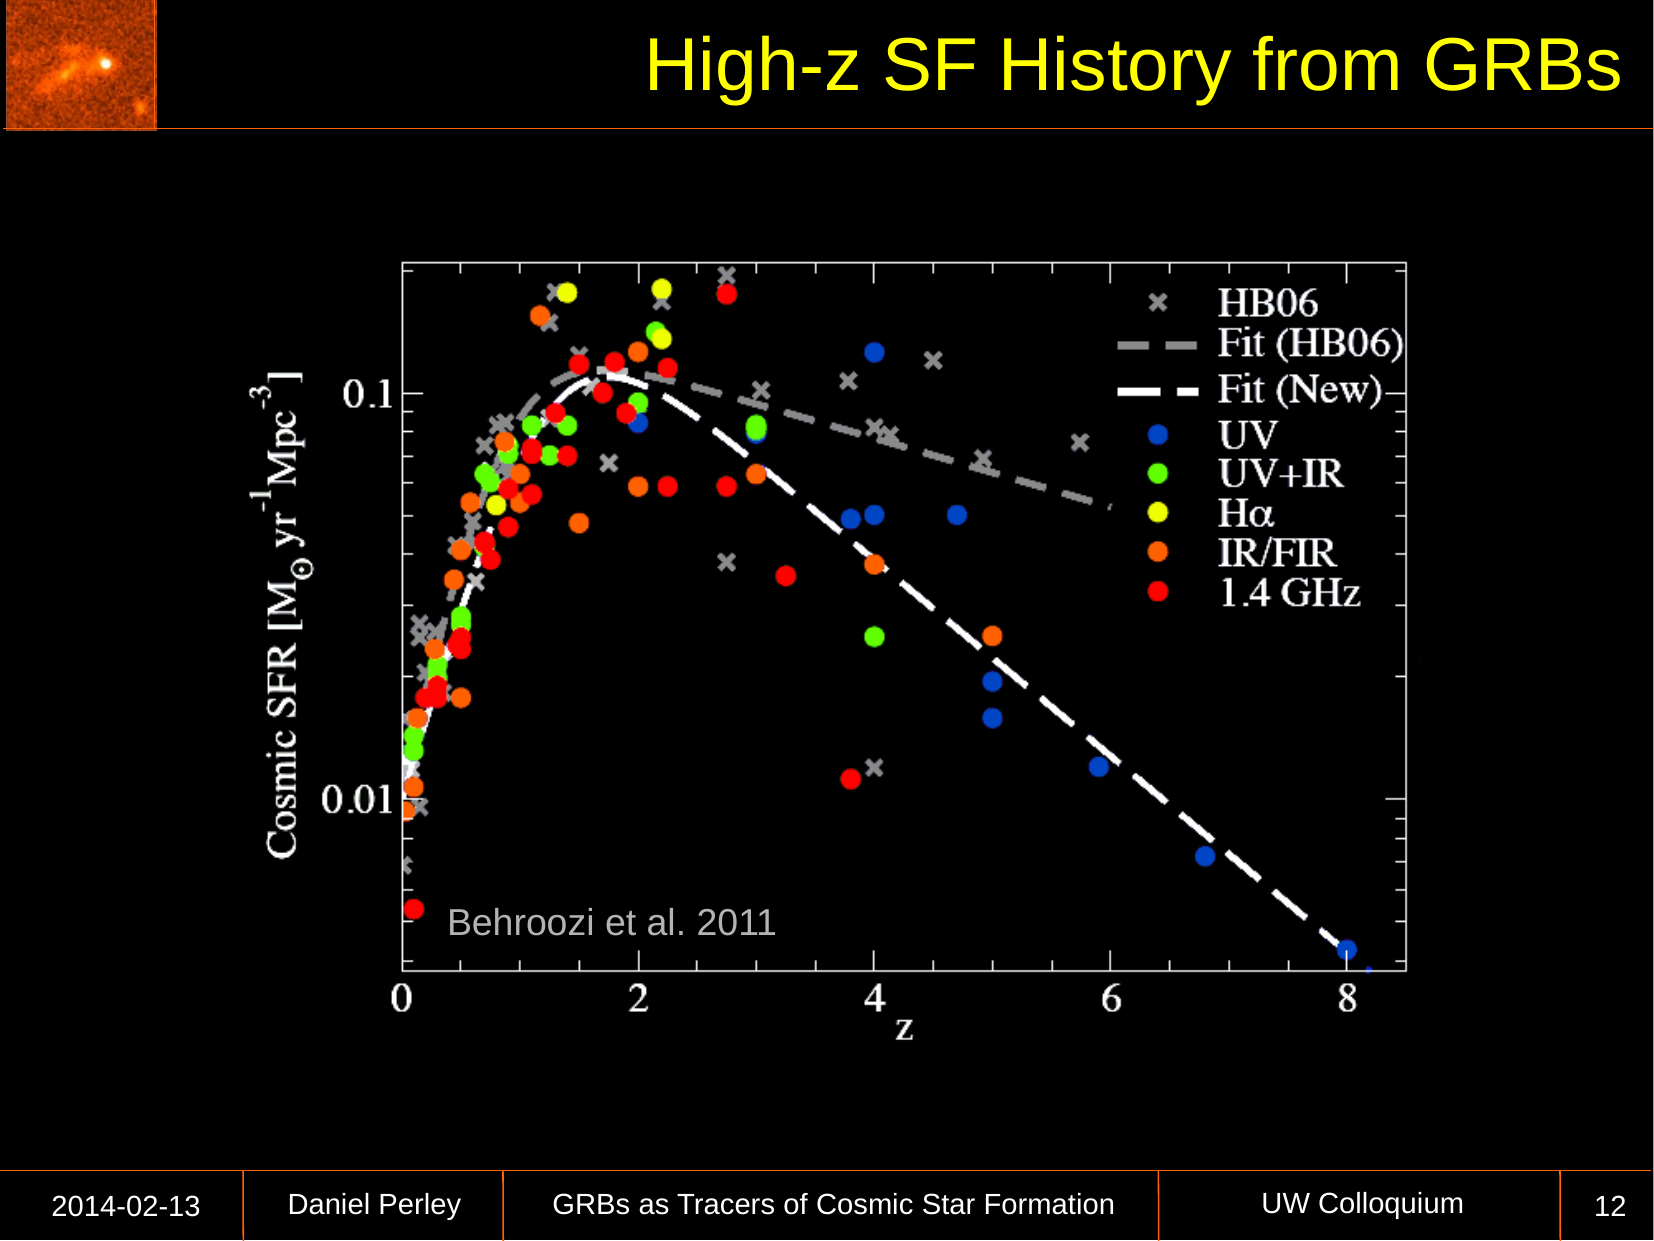

# High-z SF History from GRBs
Behroozi et al. 2011
2014-02-13
12